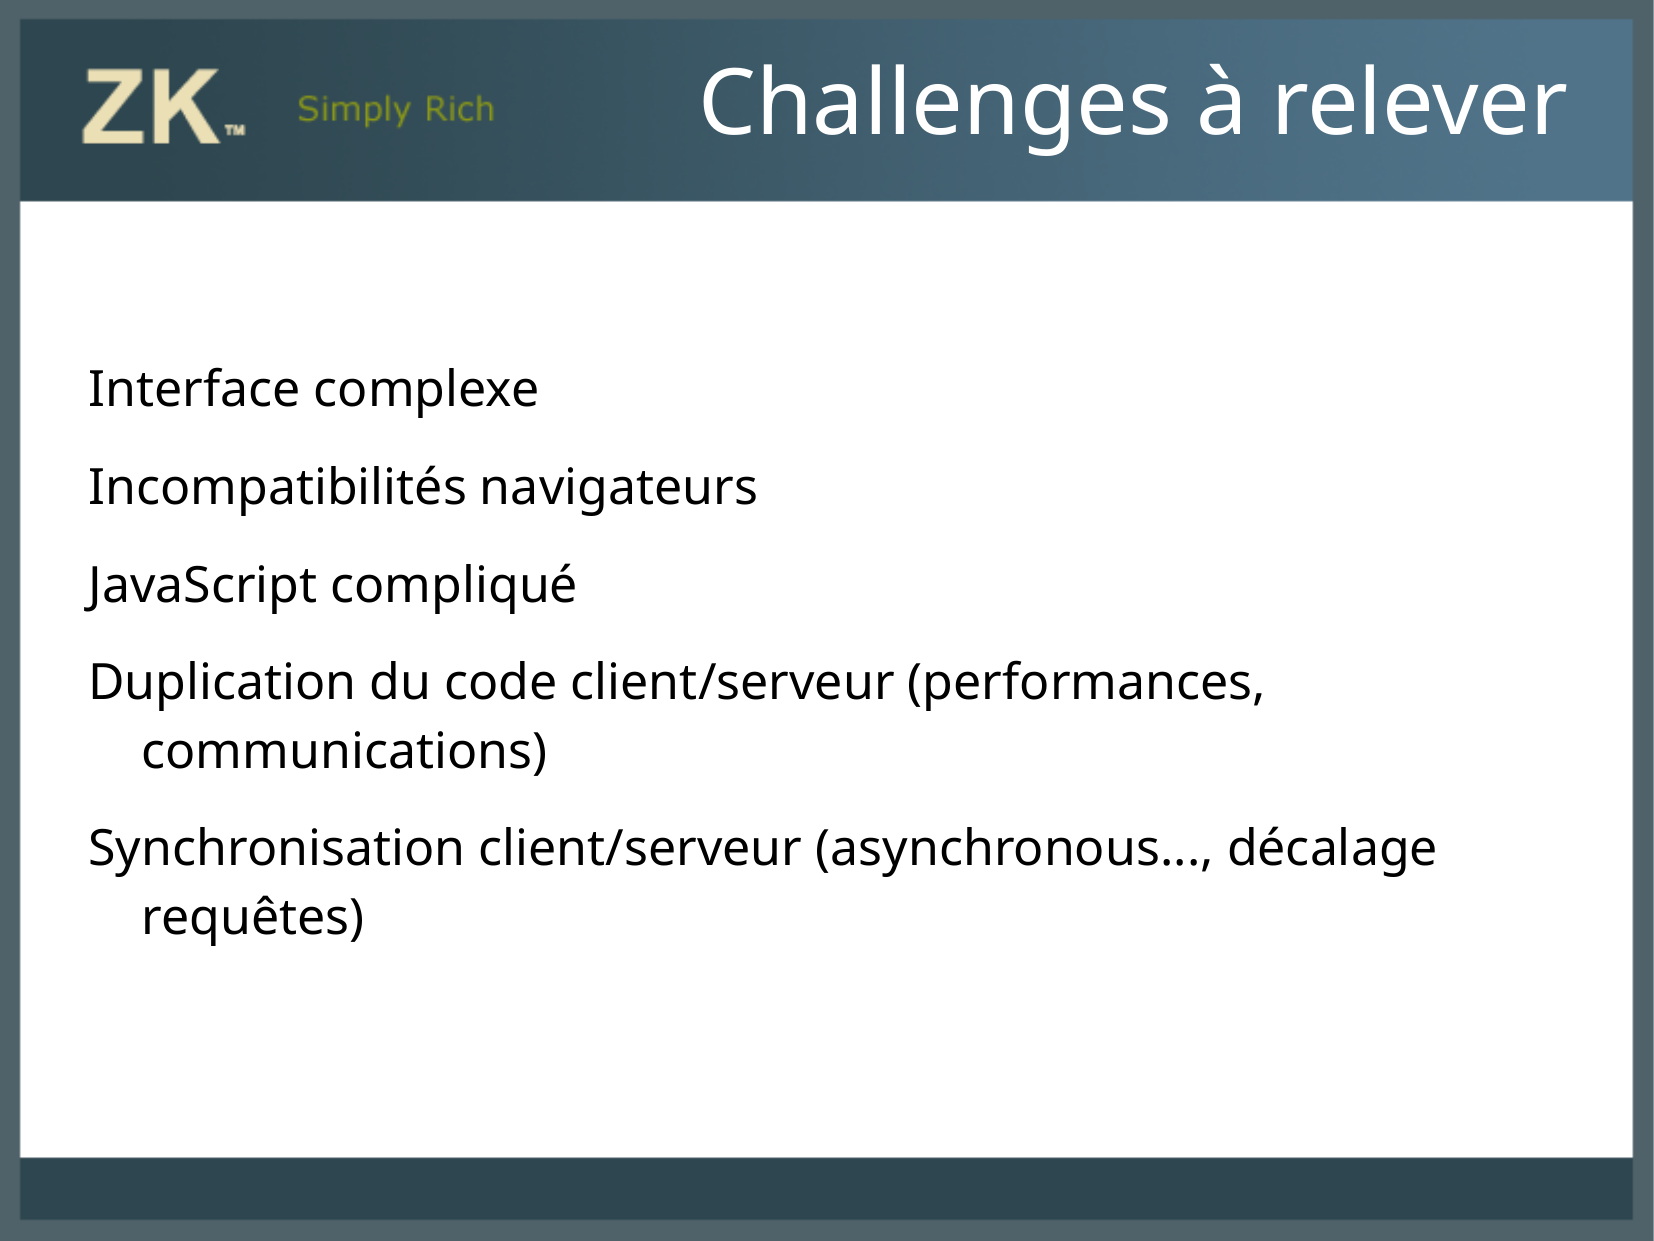

# Challenges à relever
Interface complexe
Incompatibilités navigateurs
JavaScript compliqué
Duplication du code client/serveur (performances, communications)
Synchronisation client/serveur (asynchronous..., décalage requêtes)